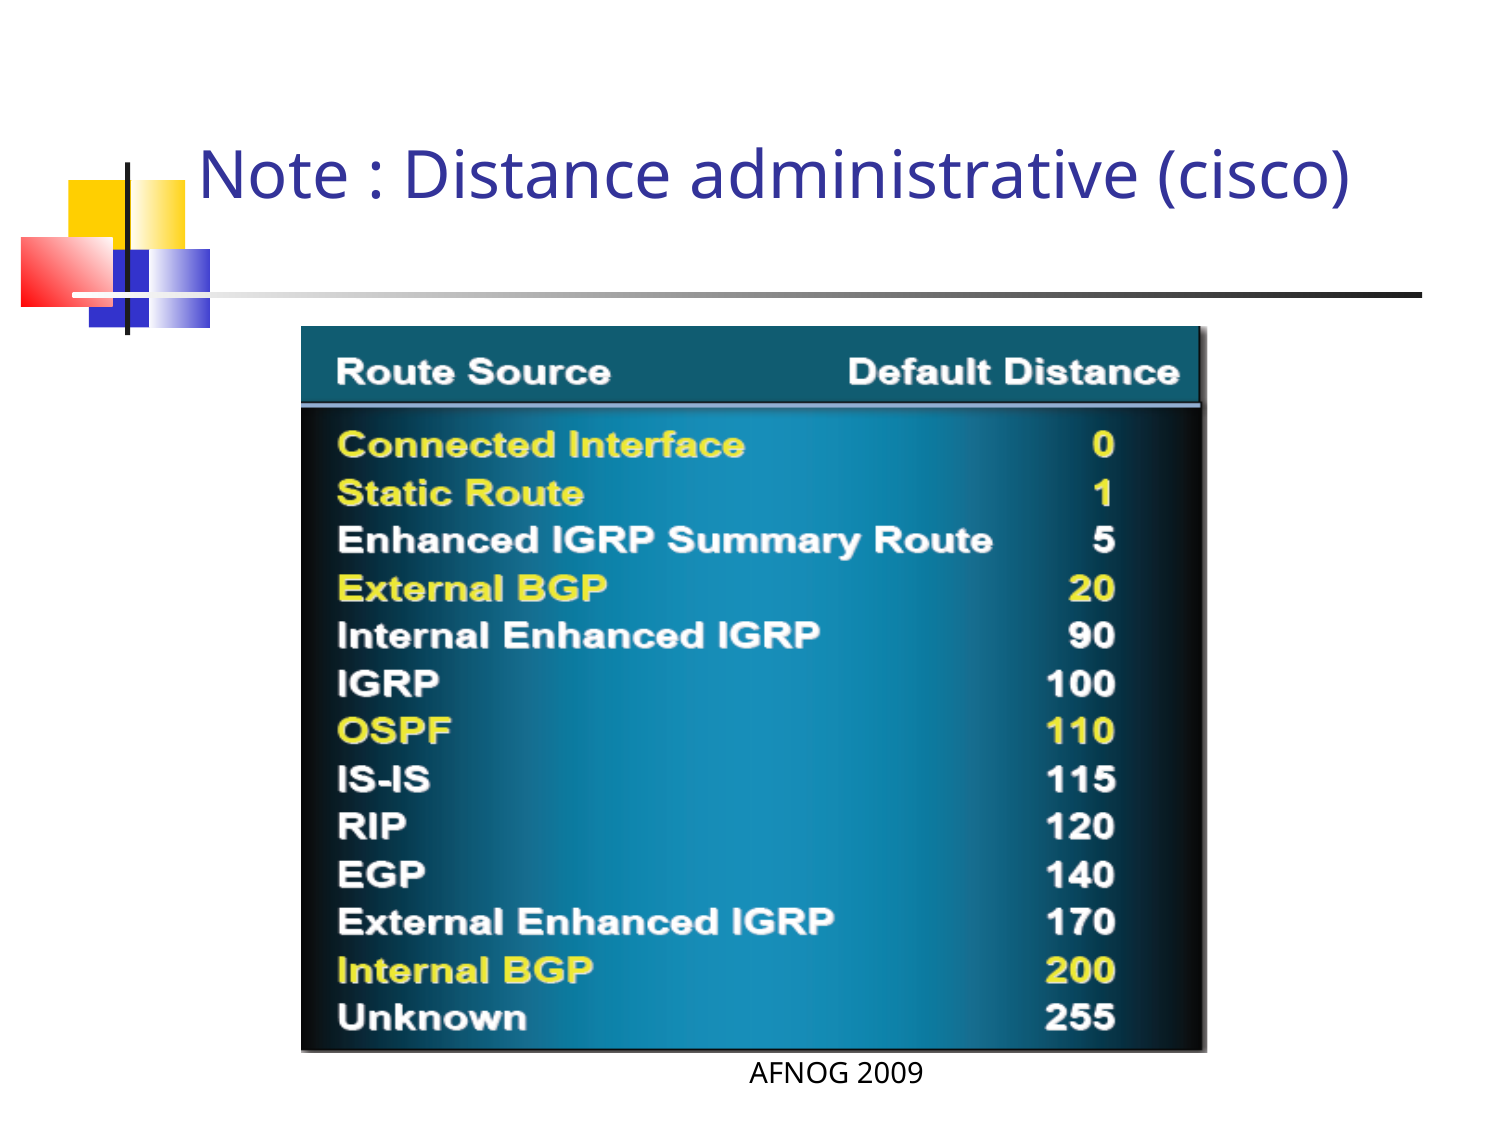

# Note : Distance administrative (cisco)
BGP 4 Table de routage
Routing Information Base (RIB)‏
Forward Table (FIB)‏
OSPF – Link State Database
Routes statiques
AFNOG 2009